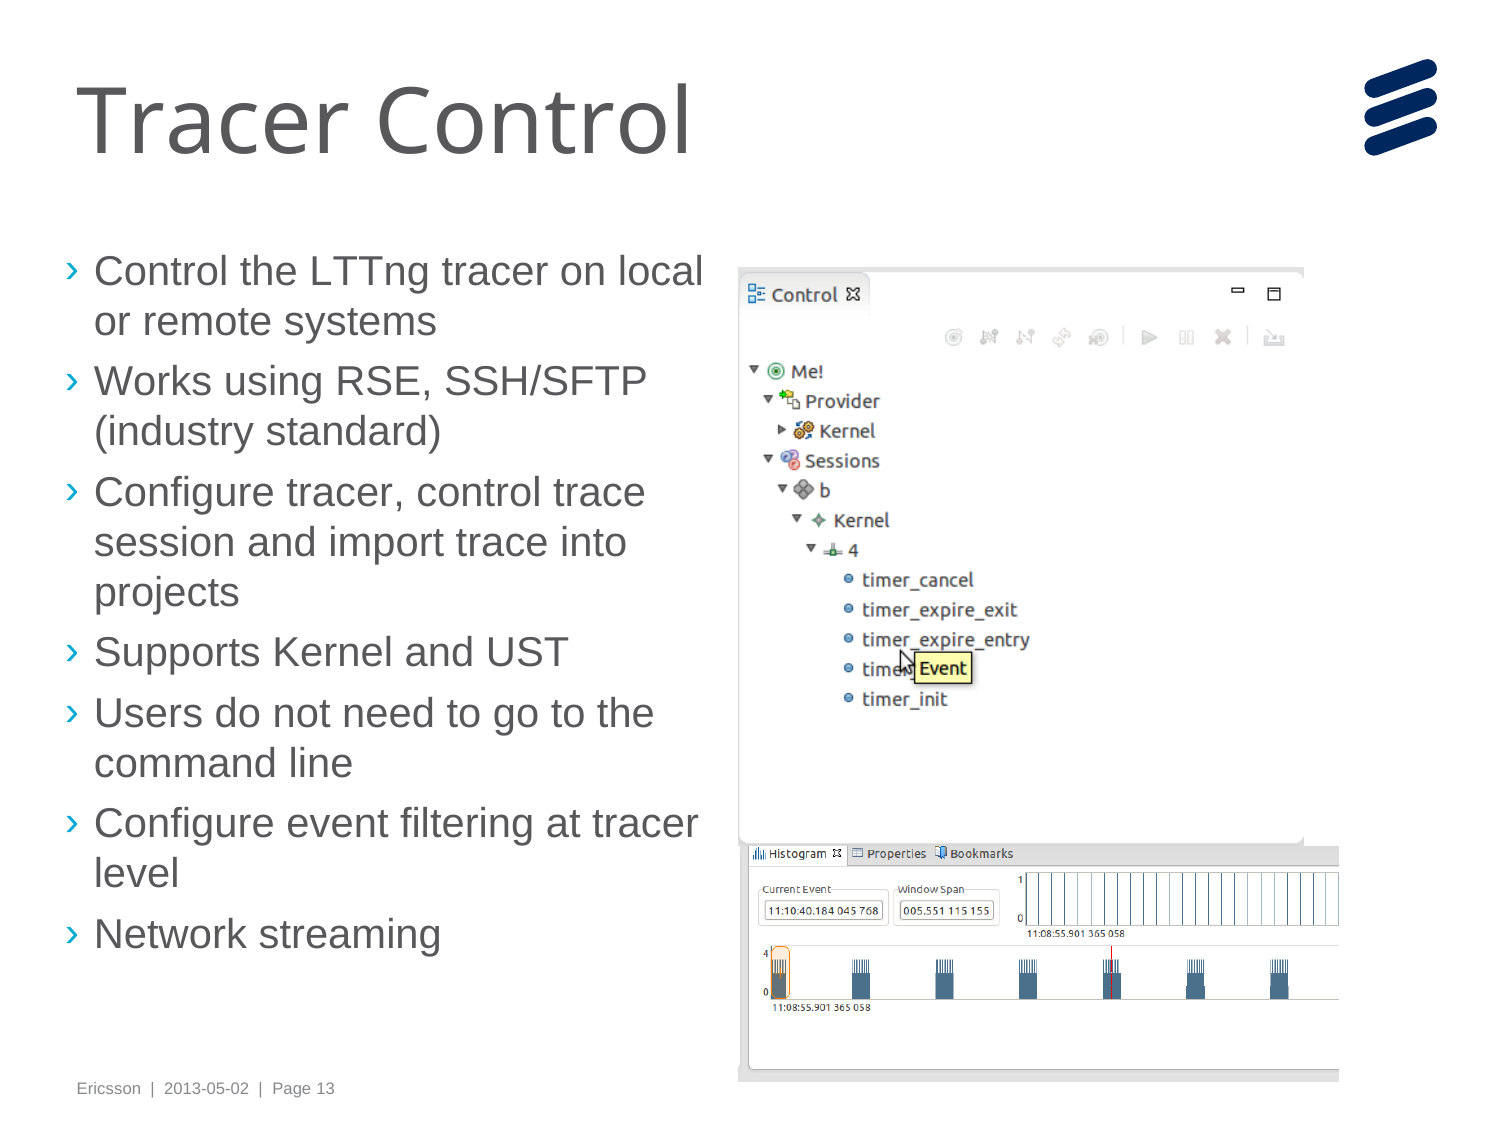

# Tracer Control
Control the LTTng tracer on local or remote systems
Works using RSE, SSH/SFTP (industry standard)
Configure tracer, control trace session and import trace into projects
Supports Kernel and UST
Users do not need to go to the command line
Configure event filtering at tracer level
Network streaming